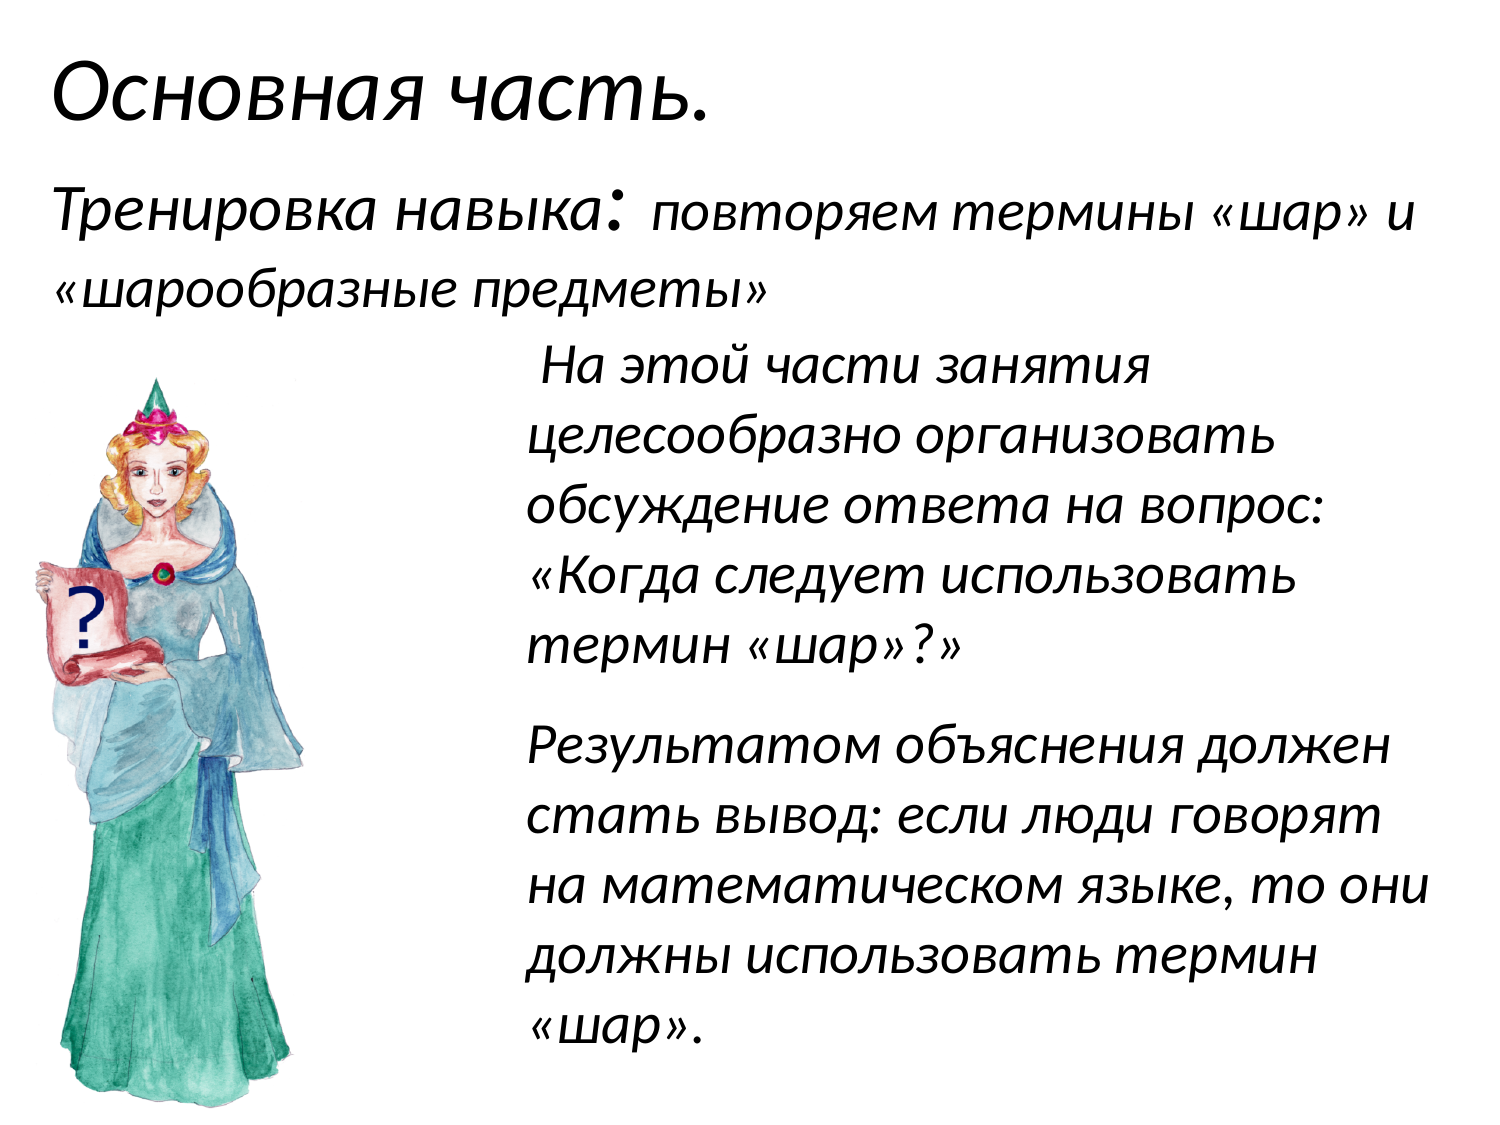

# Основная часть. Тренировка навыка: повторяем термины «шар» и «шарообразные предметы»
 На этой части занятия целесообразно организовать обсуждение ответа на вопрос: «Когда следует использовать термин «шар»?»
Результатом объяснения должен стать вывод: если люди говорят на математическом языке, то они должны использовать термин «шар».